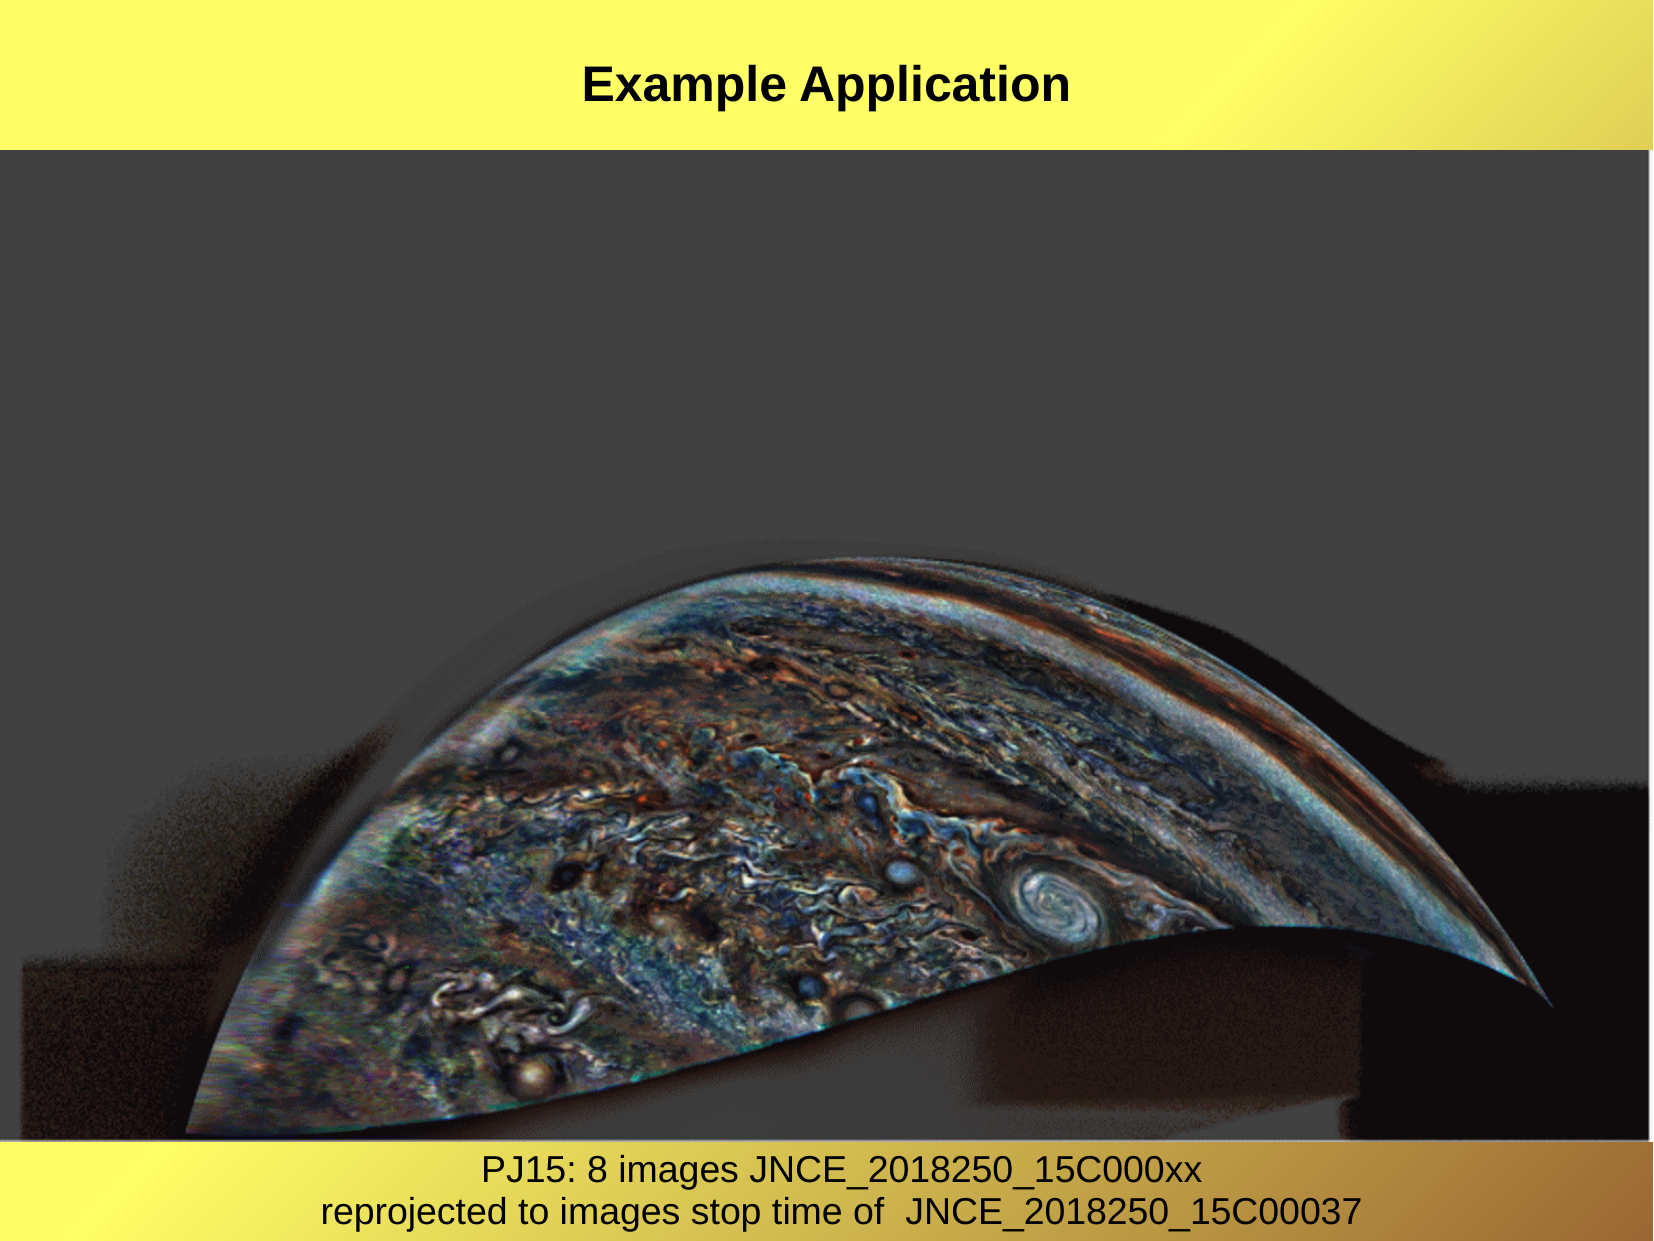

Example Application
PJ15: 8 images JNCE_2018250_15C000xx
reprojected to images stop time of JNCE_2018250_15C00037